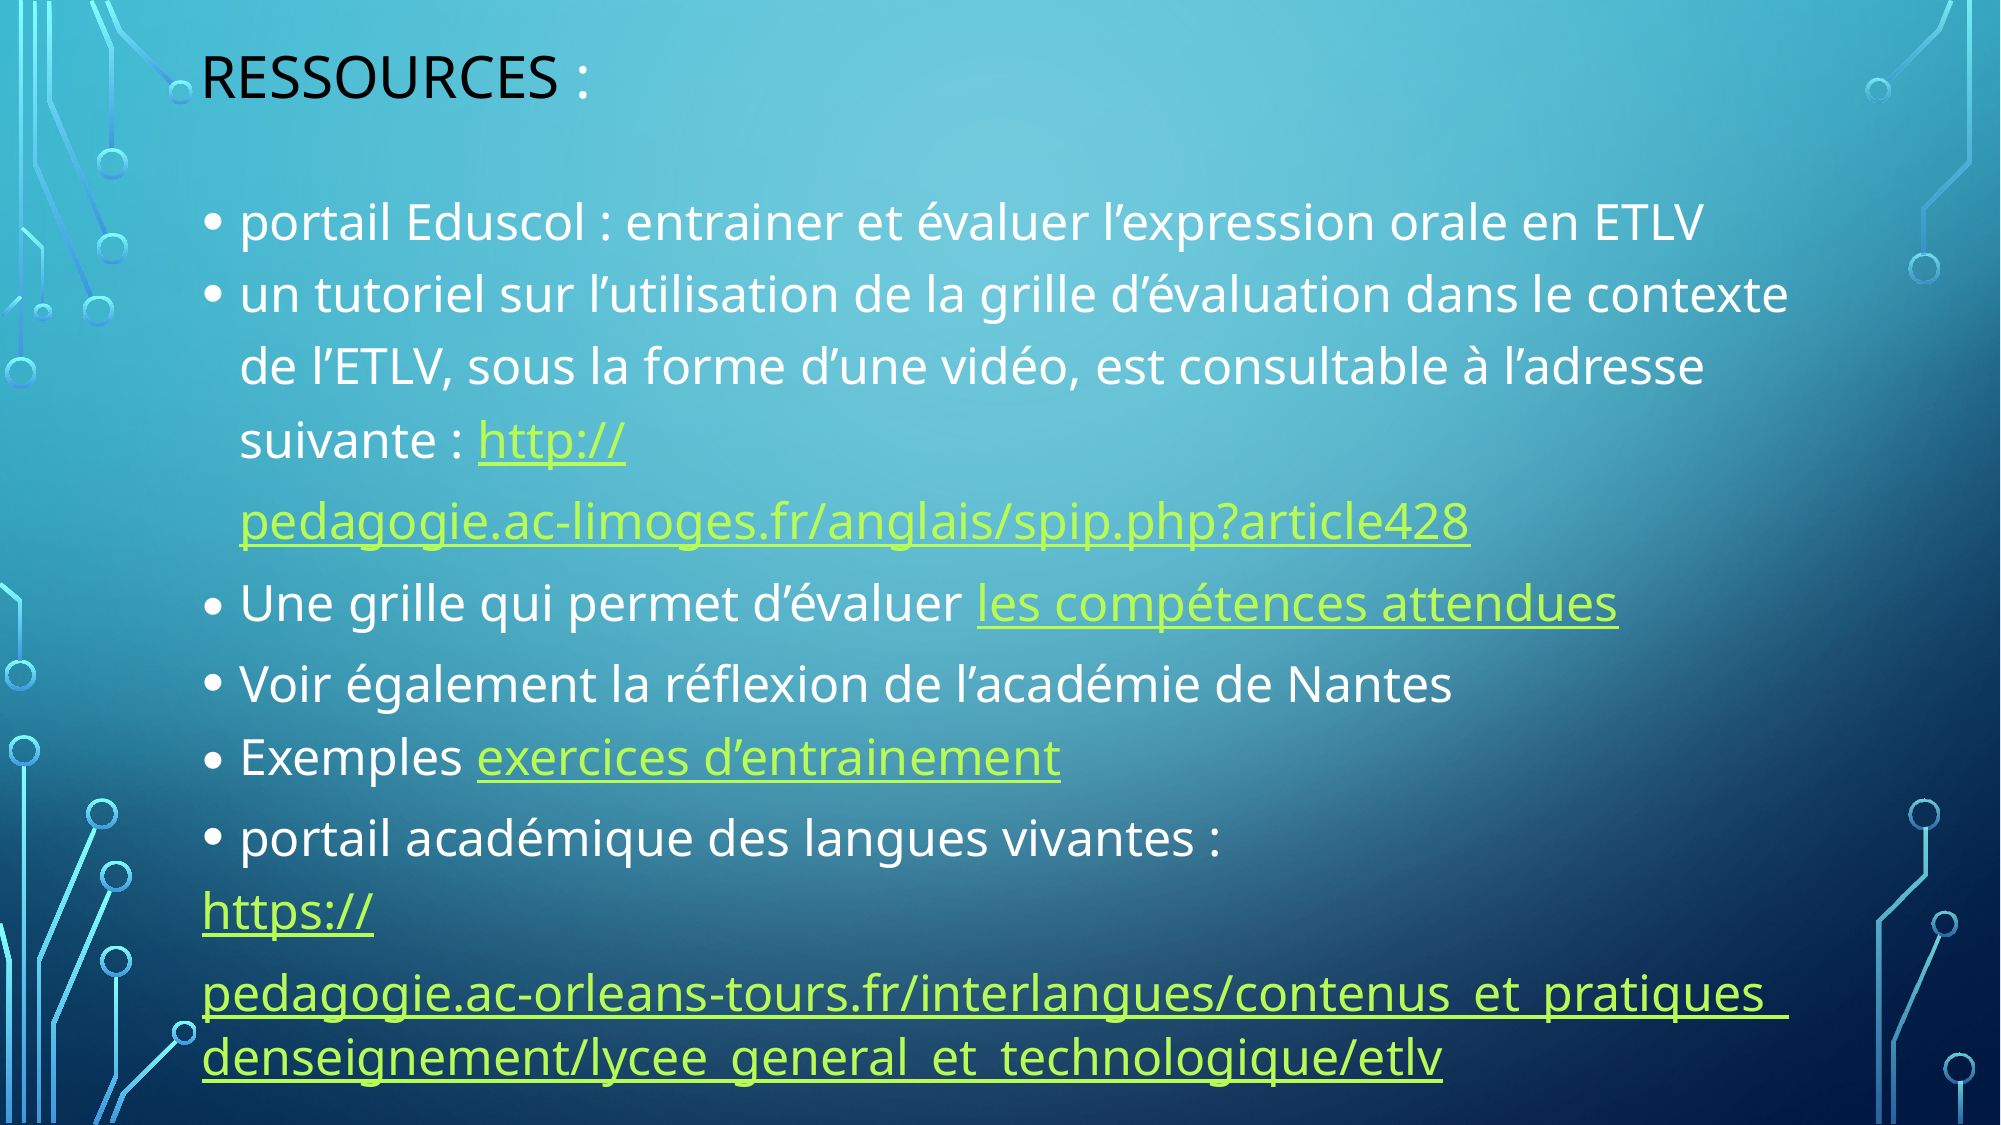

ressources :
portail Eduscol : entrainer et évaluer l’expression orale en ETLV
un tutoriel sur l’utilisation de la grille d’évaluation dans le contexte de l’ETLV, sous la forme d’une vidéo, est consultable à l’adresse suivante : http://pedagogie.ac-limoges.fr/anglais/spip.php?article428
Une grille qui permet d’évaluer les compétences attendues
Voir également la réflexion de l’académie de Nantes
Exemples exercices d’entrainement
portail académique des langues vivantes :
https://pedagogie.ac-orleans-tours.fr/interlangues/contenus_et_pratiques_denseignement/lycee_general_et_technologique/etlv